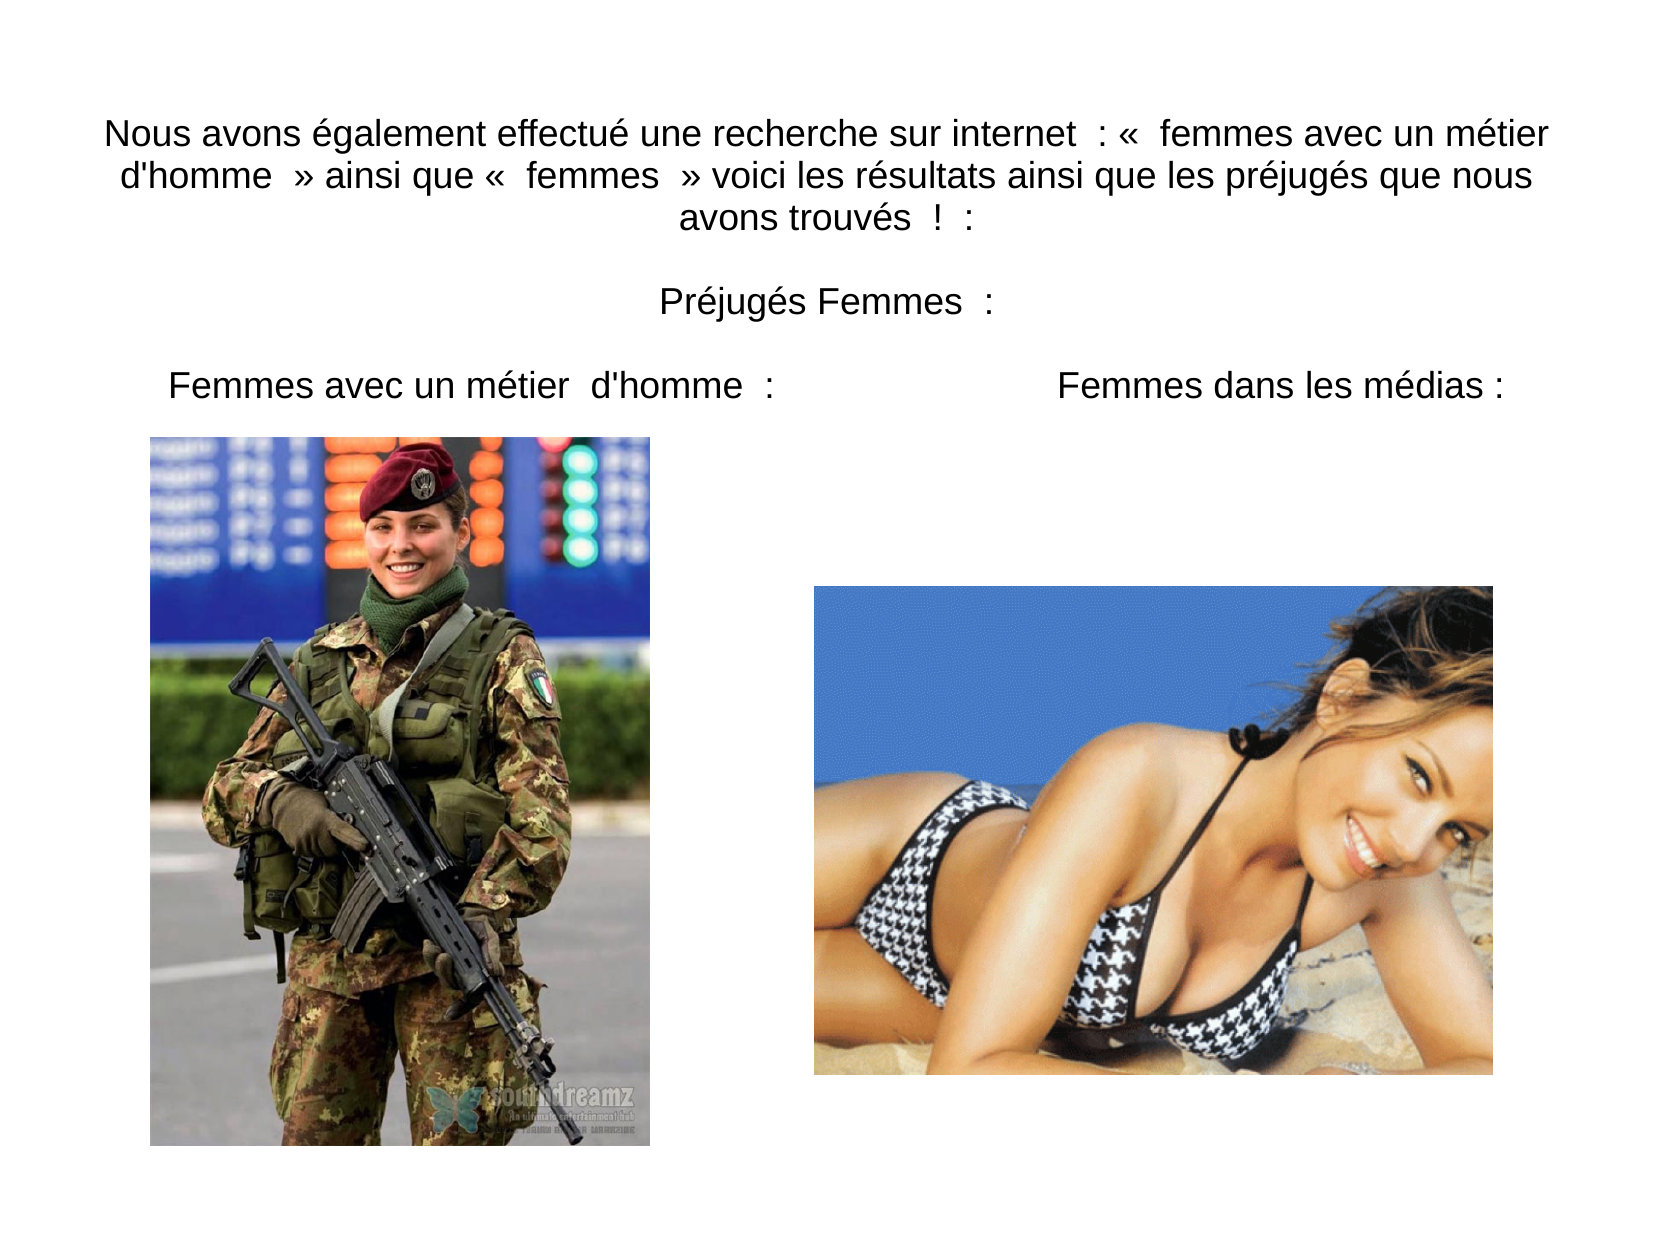

# Nous avons également effectué une recherche sur internet  : «  femmes avec un métier d'homme  » ainsi que «  femmes  » voici les résultats ainsi que les préjugés que nous avons trouvés  !  : Préjugés Femmes  : Femmes avec un métier d'homme  : Femmes dans les médias :